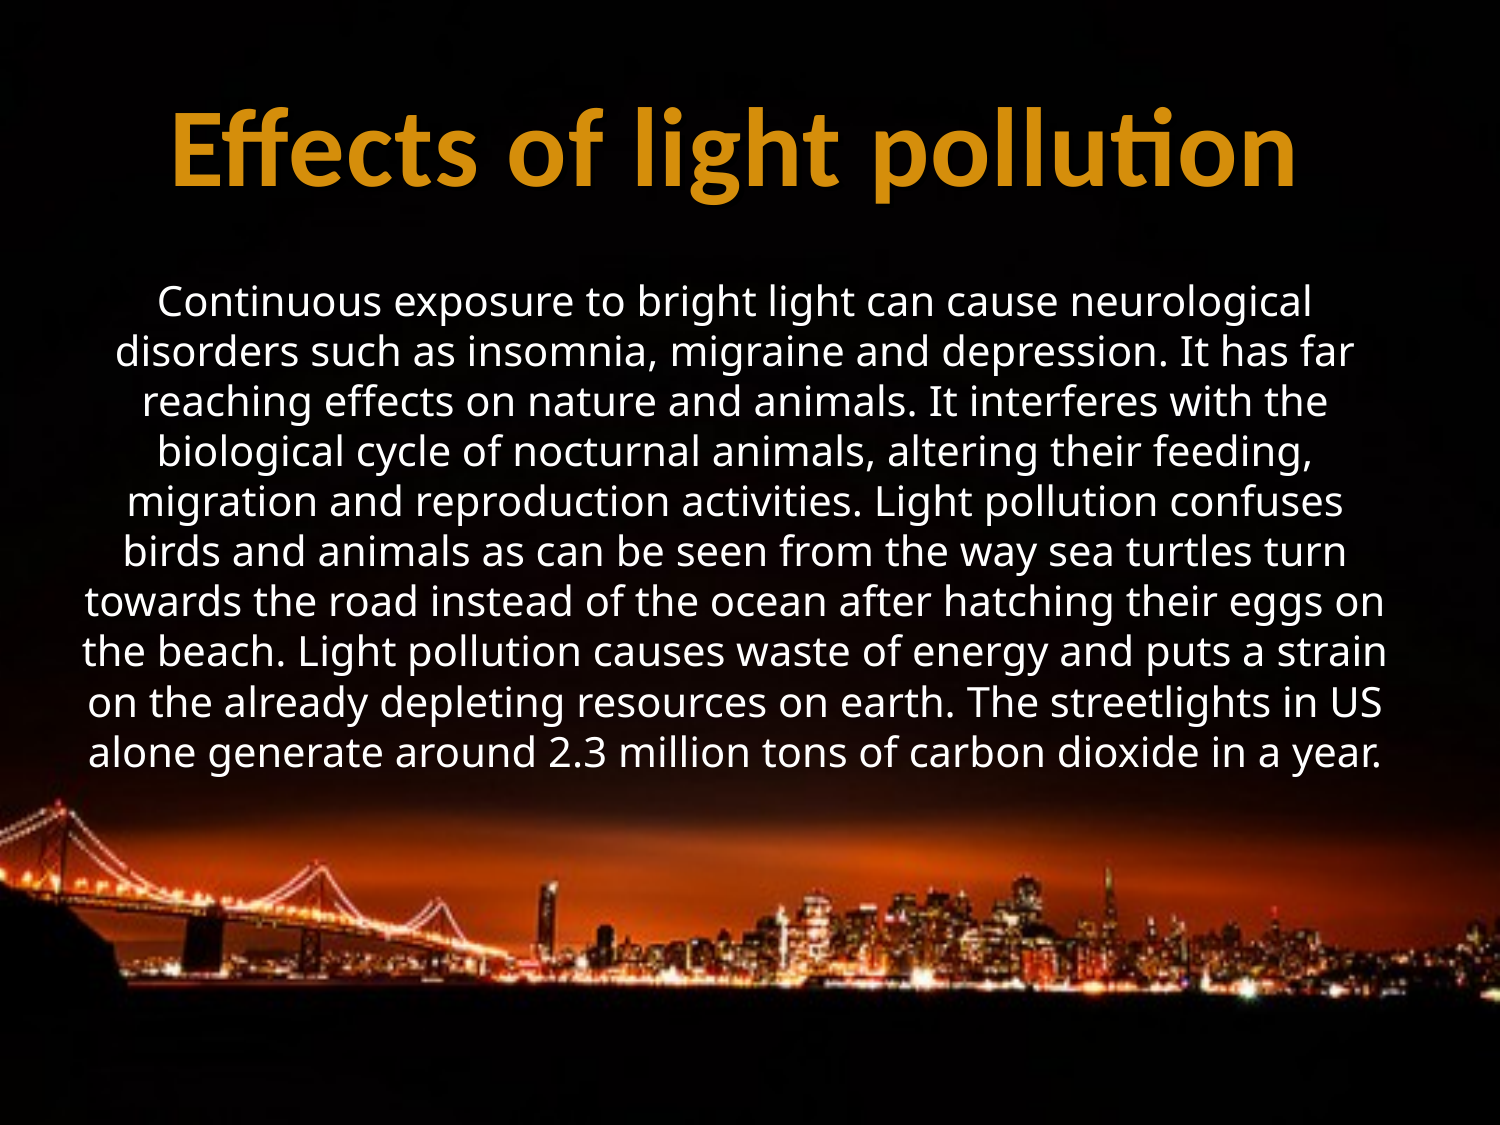

Effects of light pollution
# Continuous exposure to bright light can cause neurological disorders such as insomnia, migraine and depression. It has far reaching effects on nature and animals. It interferes with the biological cycle of nocturnal animals, altering their feeding, migration and reproduction activities. Light pollution confuses birds and animals as can be seen from the way sea turtles turn towards the road instead of the ocean after hatching their eggs on the beach. Light pollution causes waste of energy and puts a strain on the already depleting resources on earth. The streetlights in US alone generate around 2.3 million tons of carbon dioxide in a year.